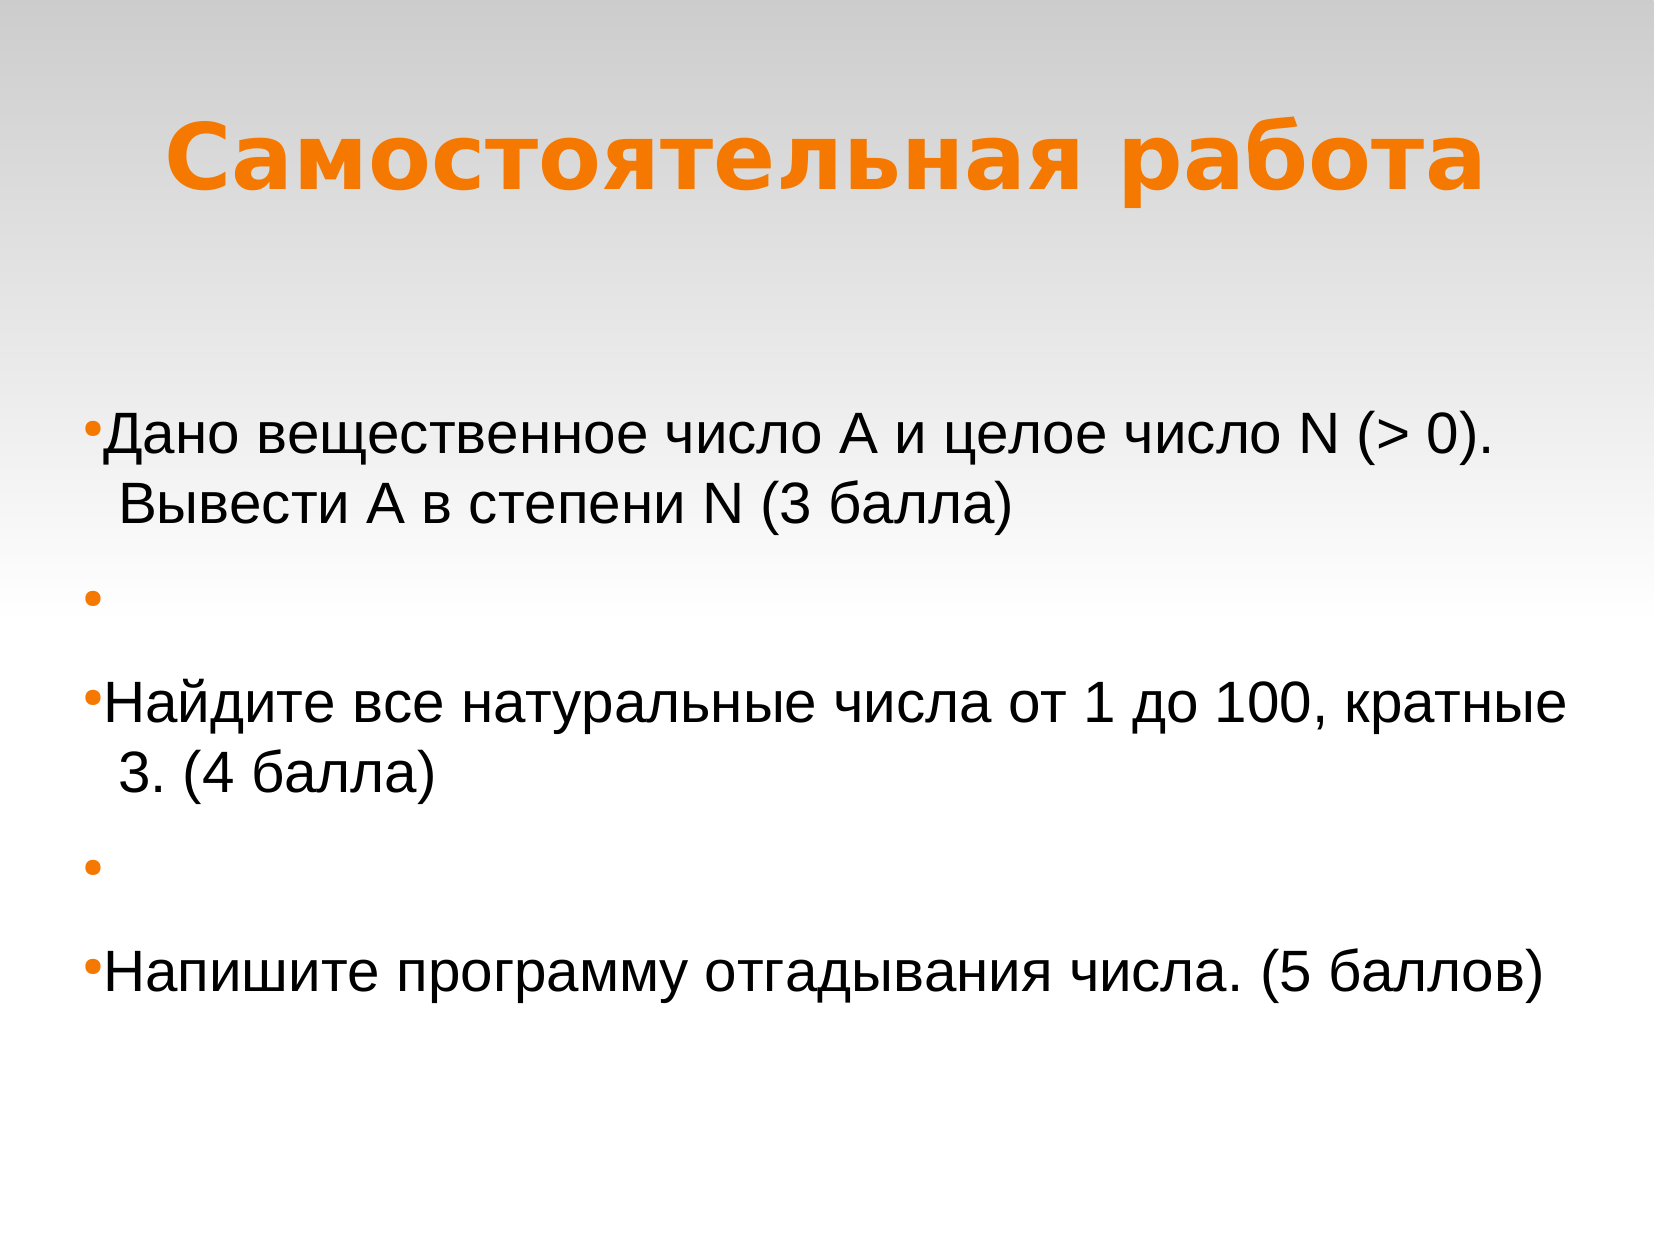

# Самостоятельная работа
Дано вещественное число A и целое число N (> 0). Вывести A в степени N (3 балла)
Найдите все натуральные числа от 1 до 100, кратные 3. (4 балла)
Напишите программу отгадывания числа. (5 баллов)